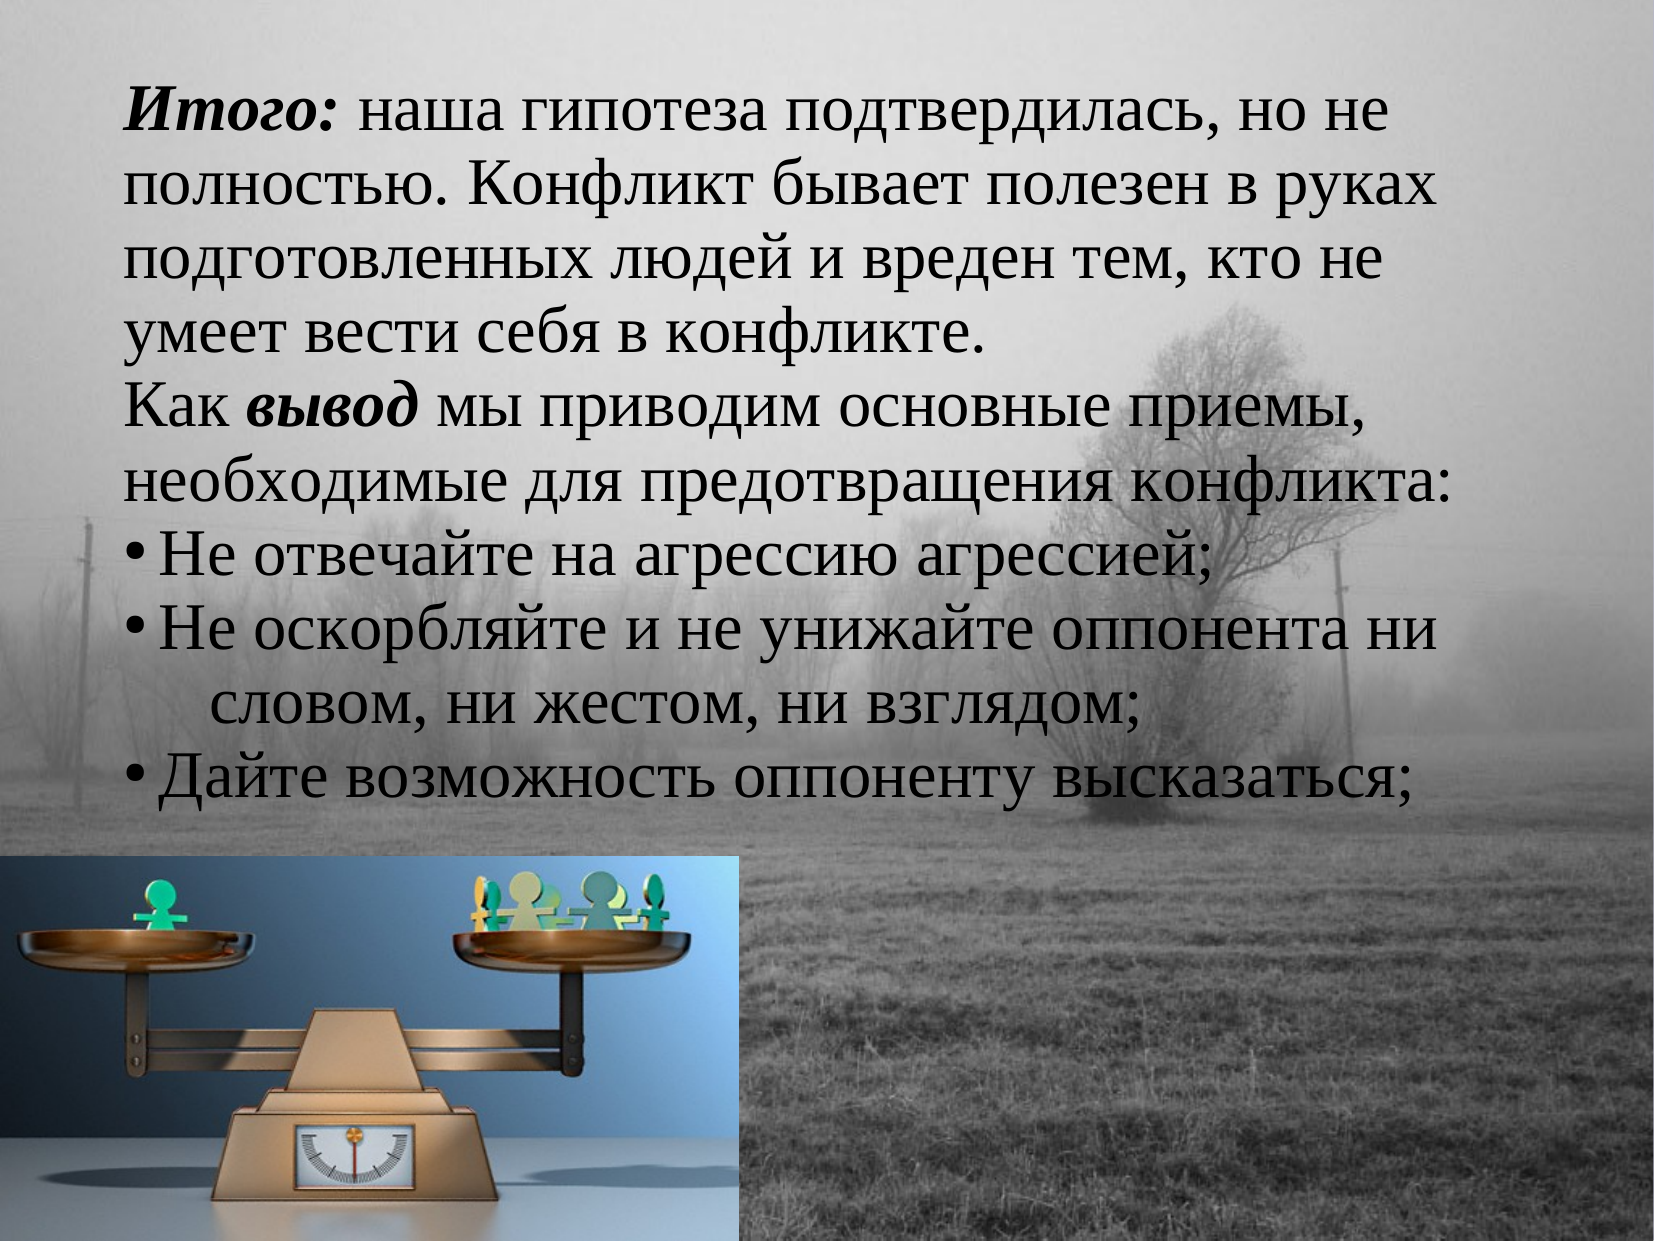

# Итого: наша гипотеза подтвердилась, но не полностью. Конфликт бывает полезен в руках подготовленных людей и вреден тем, кто не умеет вести себя в конфликте.
Как вывод мы приводим основные приемы, необходимые для предотвращения конфликта:
Не отвечайте на агрессию агрессией;
Не оскорбляйте и не унижайте оппонента ни словом, ни жестом, ни взглядом;
Дайте возможность оппоненту высказаться;